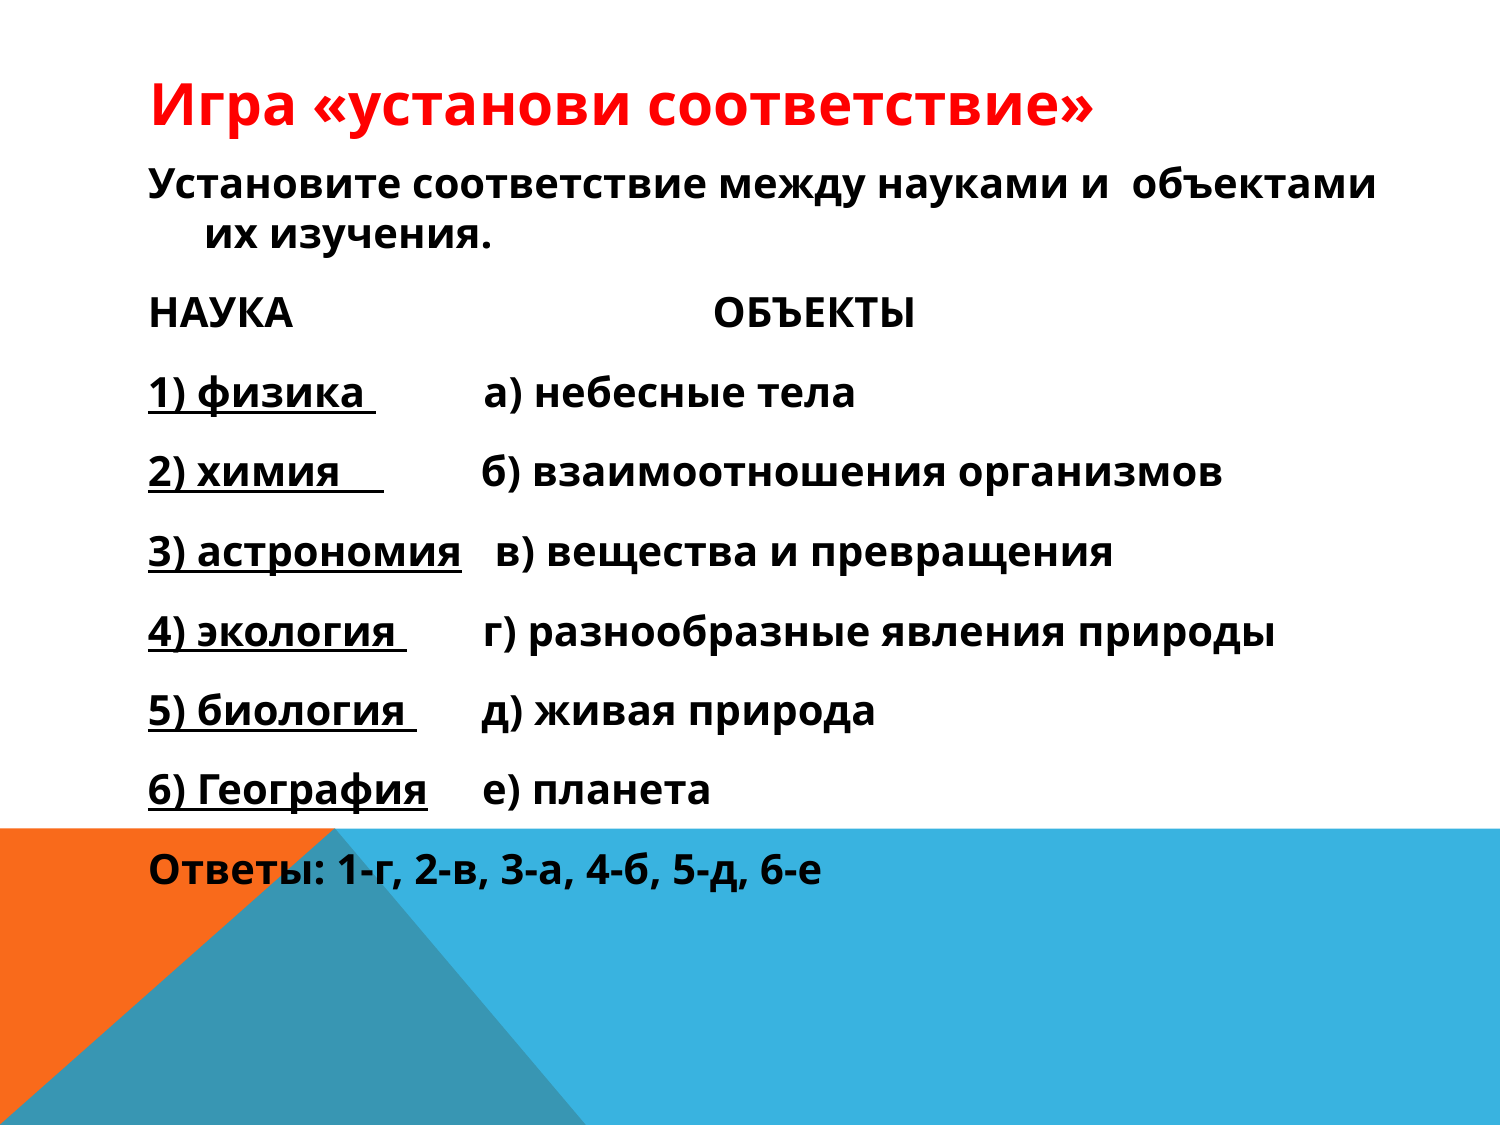

# Игра «установи соответствие»
Установите соответствие между науками и объектами их изучения.
НАУКА ОБЪЕКТЫ
1) физика а) небесные тела
2) химия б) взаимоотношения организмов
3) астрономия в) вещества и превращения
4) экология г) разнообразные явления природы
5) биология д) живая природа
6) География е) планета
Ответы: 1-г, 2-в, 3-а, 4-б, 5-д, 6-е